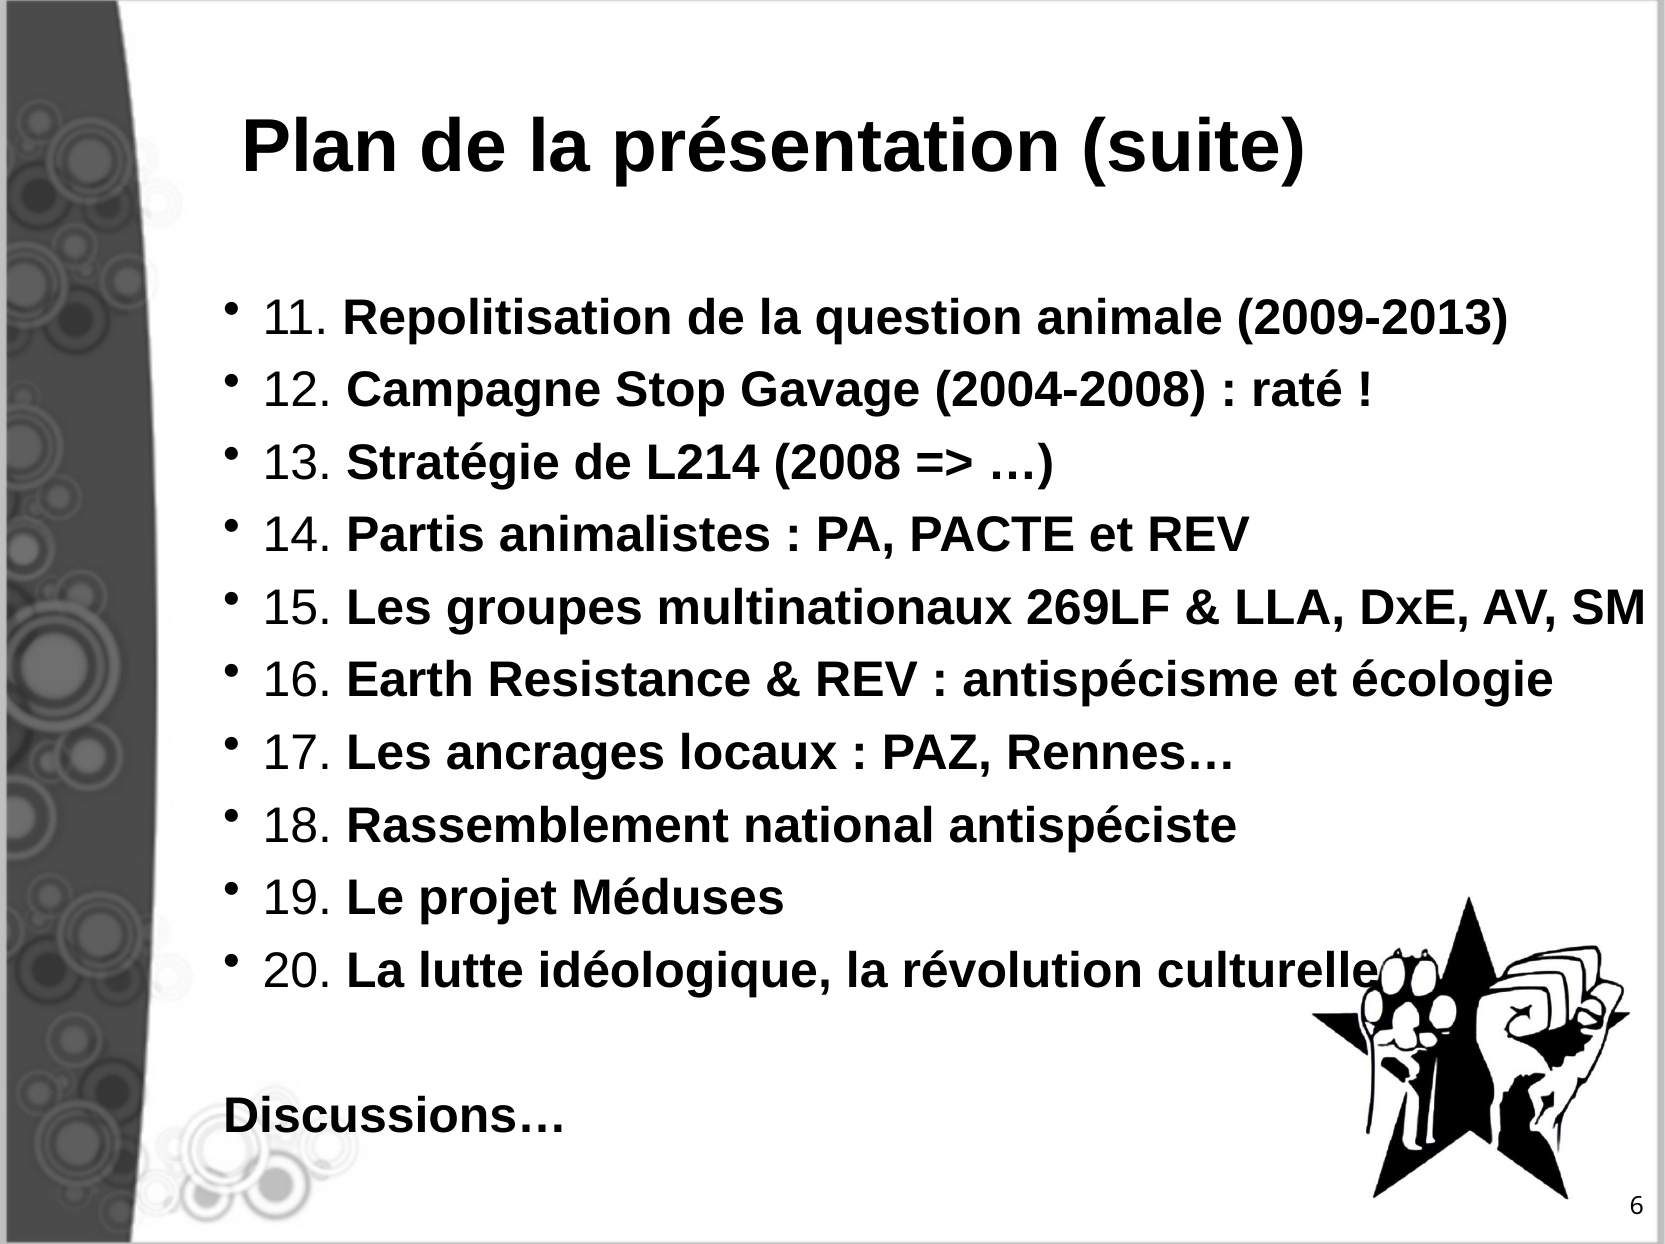

Plan de la présentation (suite)
11. Repolitisation de la question animale (2009-2013)
12. Campagne Stop Gavage (2004-2008) : raté !
13. Stratégie de L214 (2008 => …)
14. Partis animalistes : PA, PACTE et REV
15. Les groupes multinationaux 269LF & LLA, DxE, AV, SM
16. Earth Resistance & REV : antispécisme et écologie
17. Les ancrages locaux : PAZ, Rennes…
18. Rassemblement national antispéciste
19. Le projet Méduses
20. La lutte idéologique, la révolution culturelle
Discussions…